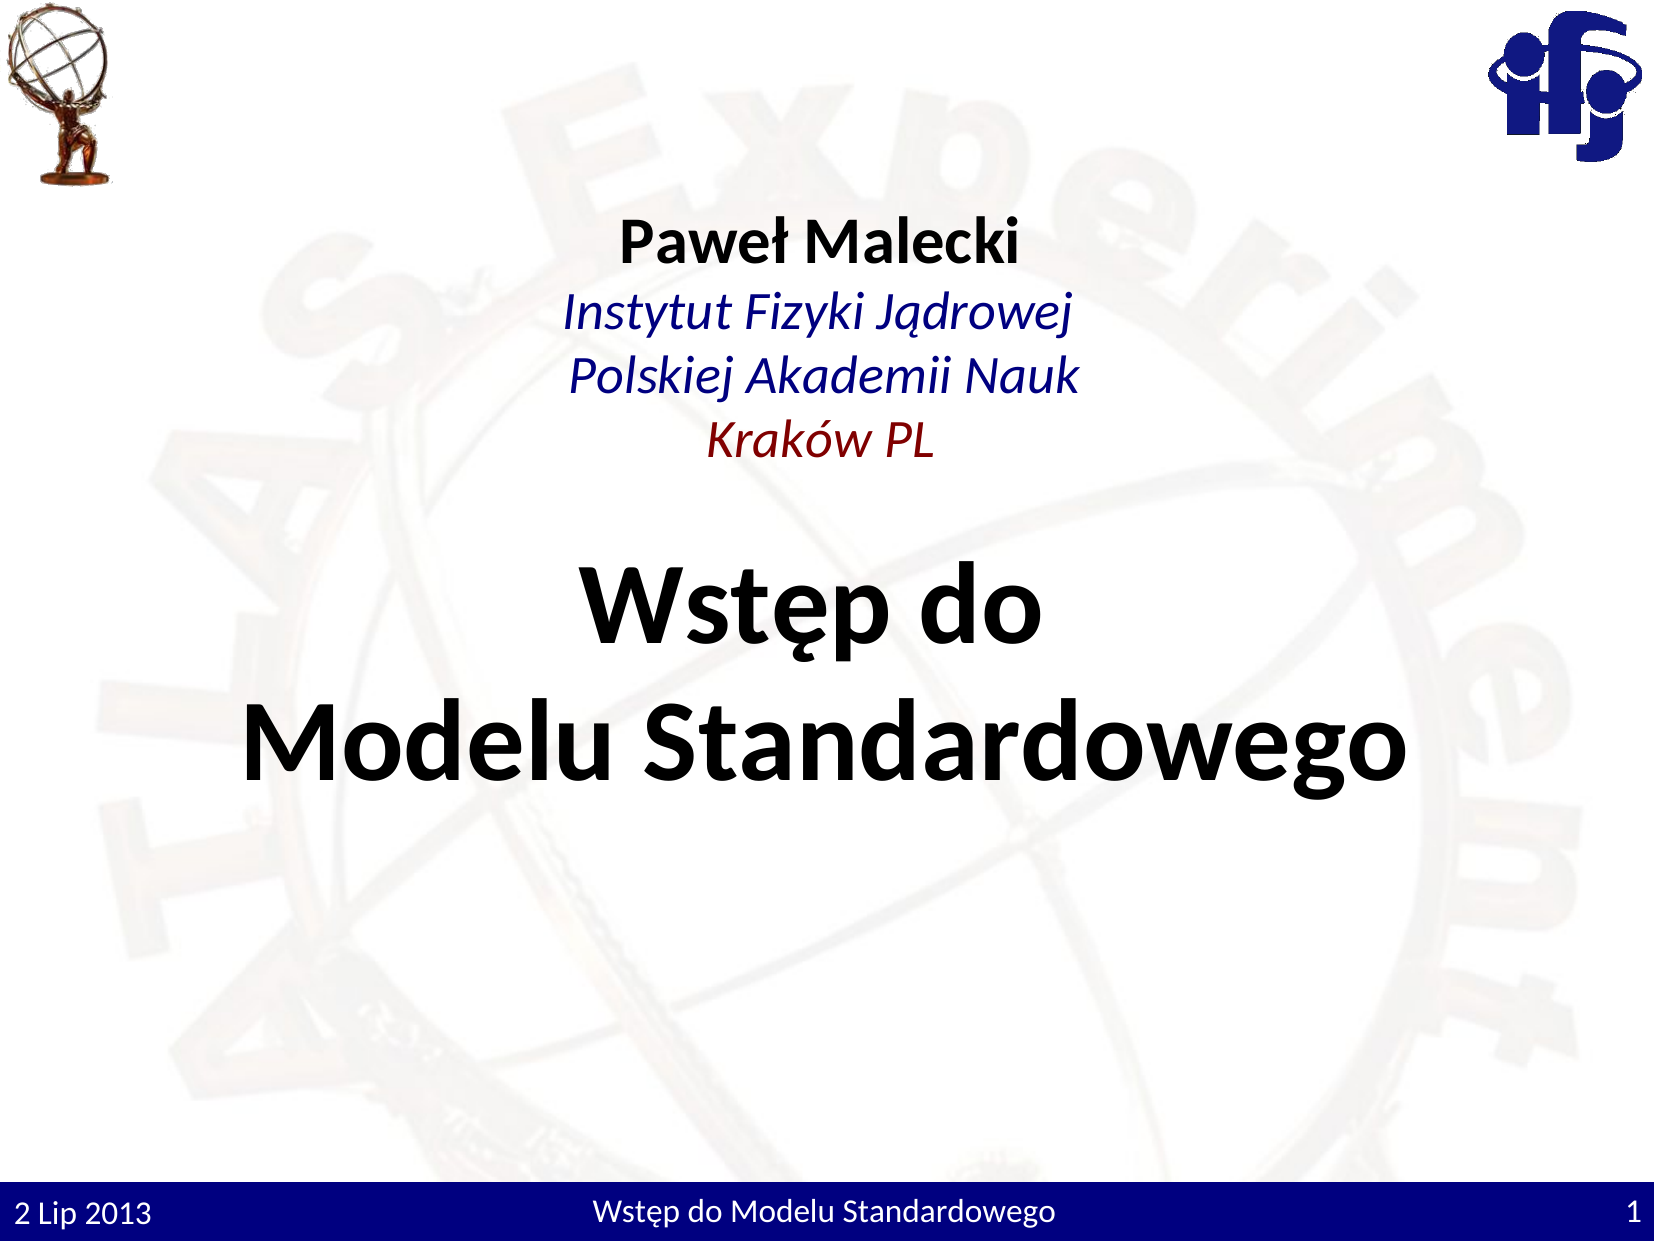

Paweł Malecki
Instytut Fizyki Jądrowej
Polskiej Akademii Nauk
Kraków PL
Wstęp do
Modelu Standardowego
Wstęp do Modelu Standardowego
1
2 Lip 2013